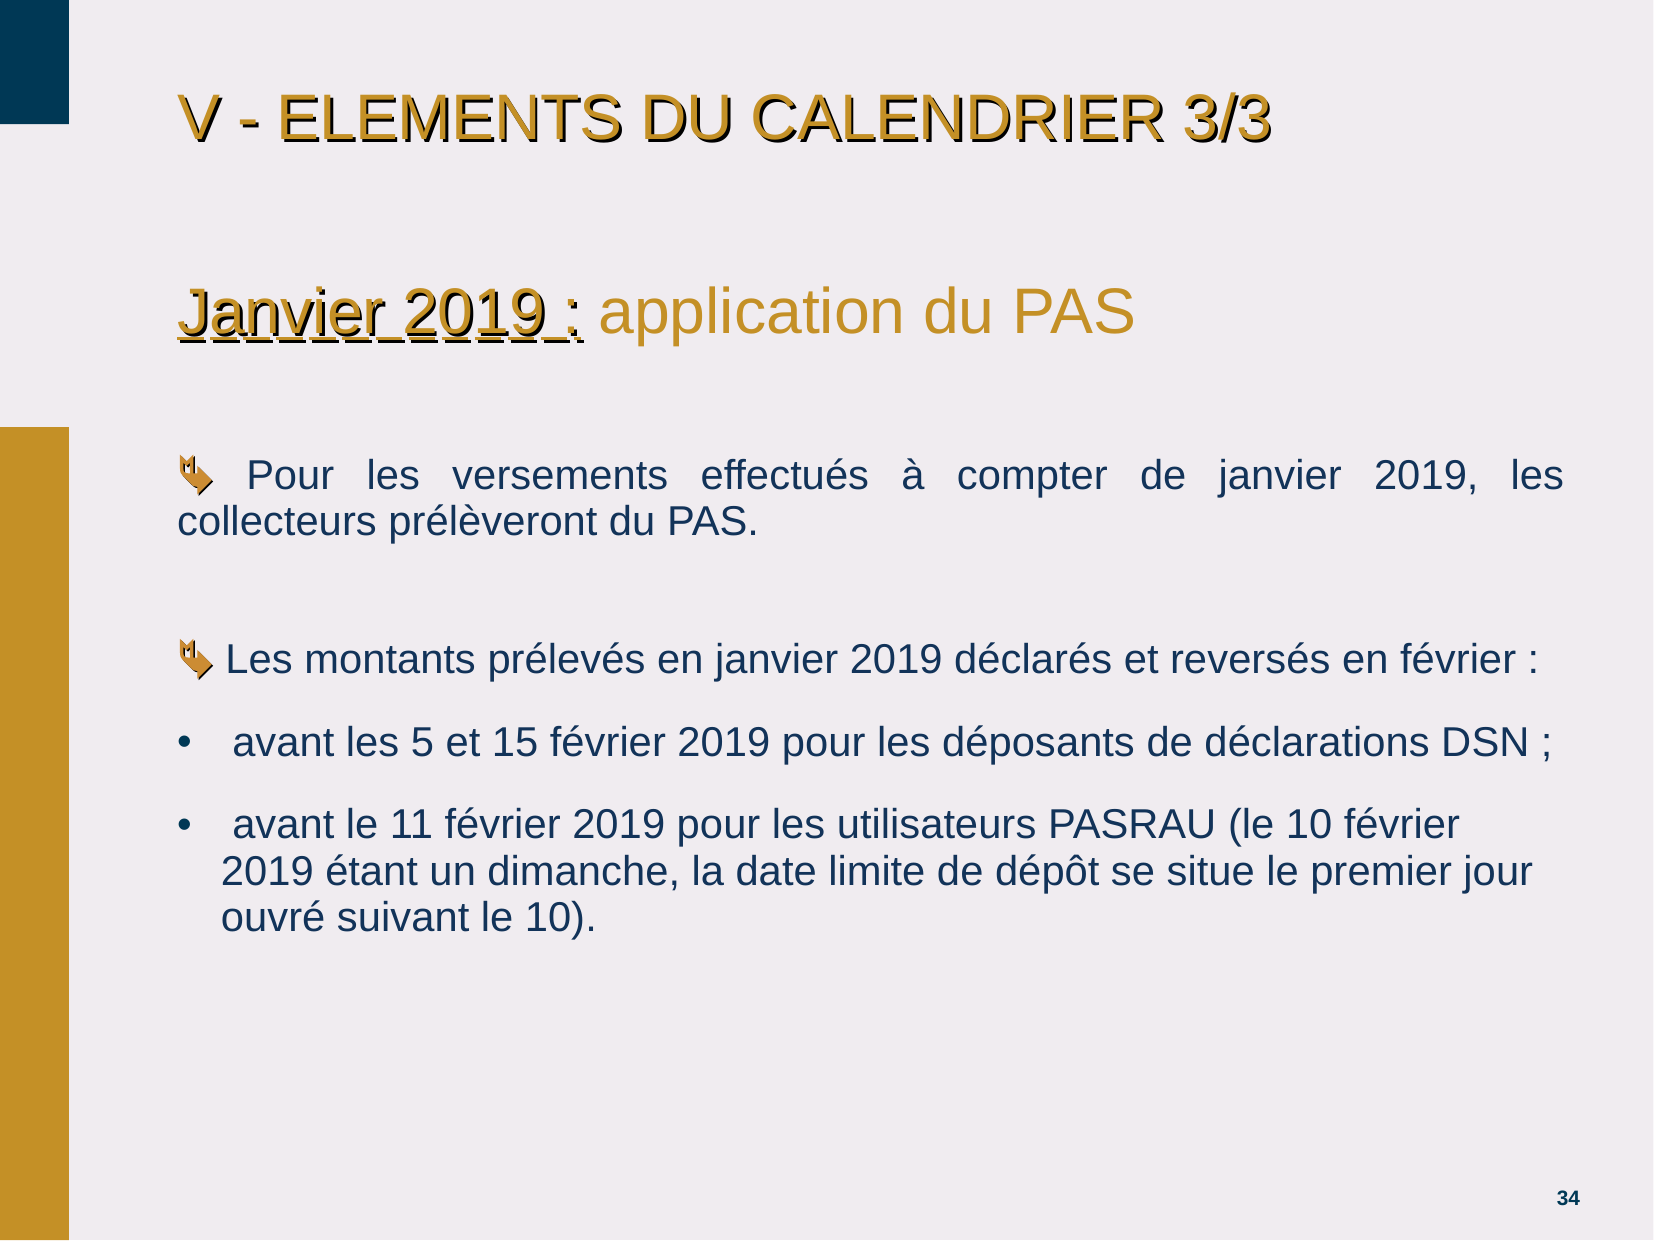

# V - ELEMENTS DU CALENDRIER 3/3
Janvier 2019 : application du PAS
 Pour les versements effectués à compter de janvier 2019, les collecteurs prélèveront du PAS.
 Les montants prélevés en janvier 2019 déclarés et reversés en février :
 avant les 5 et 15 février 2019 pour les déposants de déclarations DSN ;
 avant le 11 février 2019 pour les utilisateurs PASRAU (le 10 février 2019 étant un dimanche, la date limite de dépôt se situe le premier jour ouvré suivant le 10).